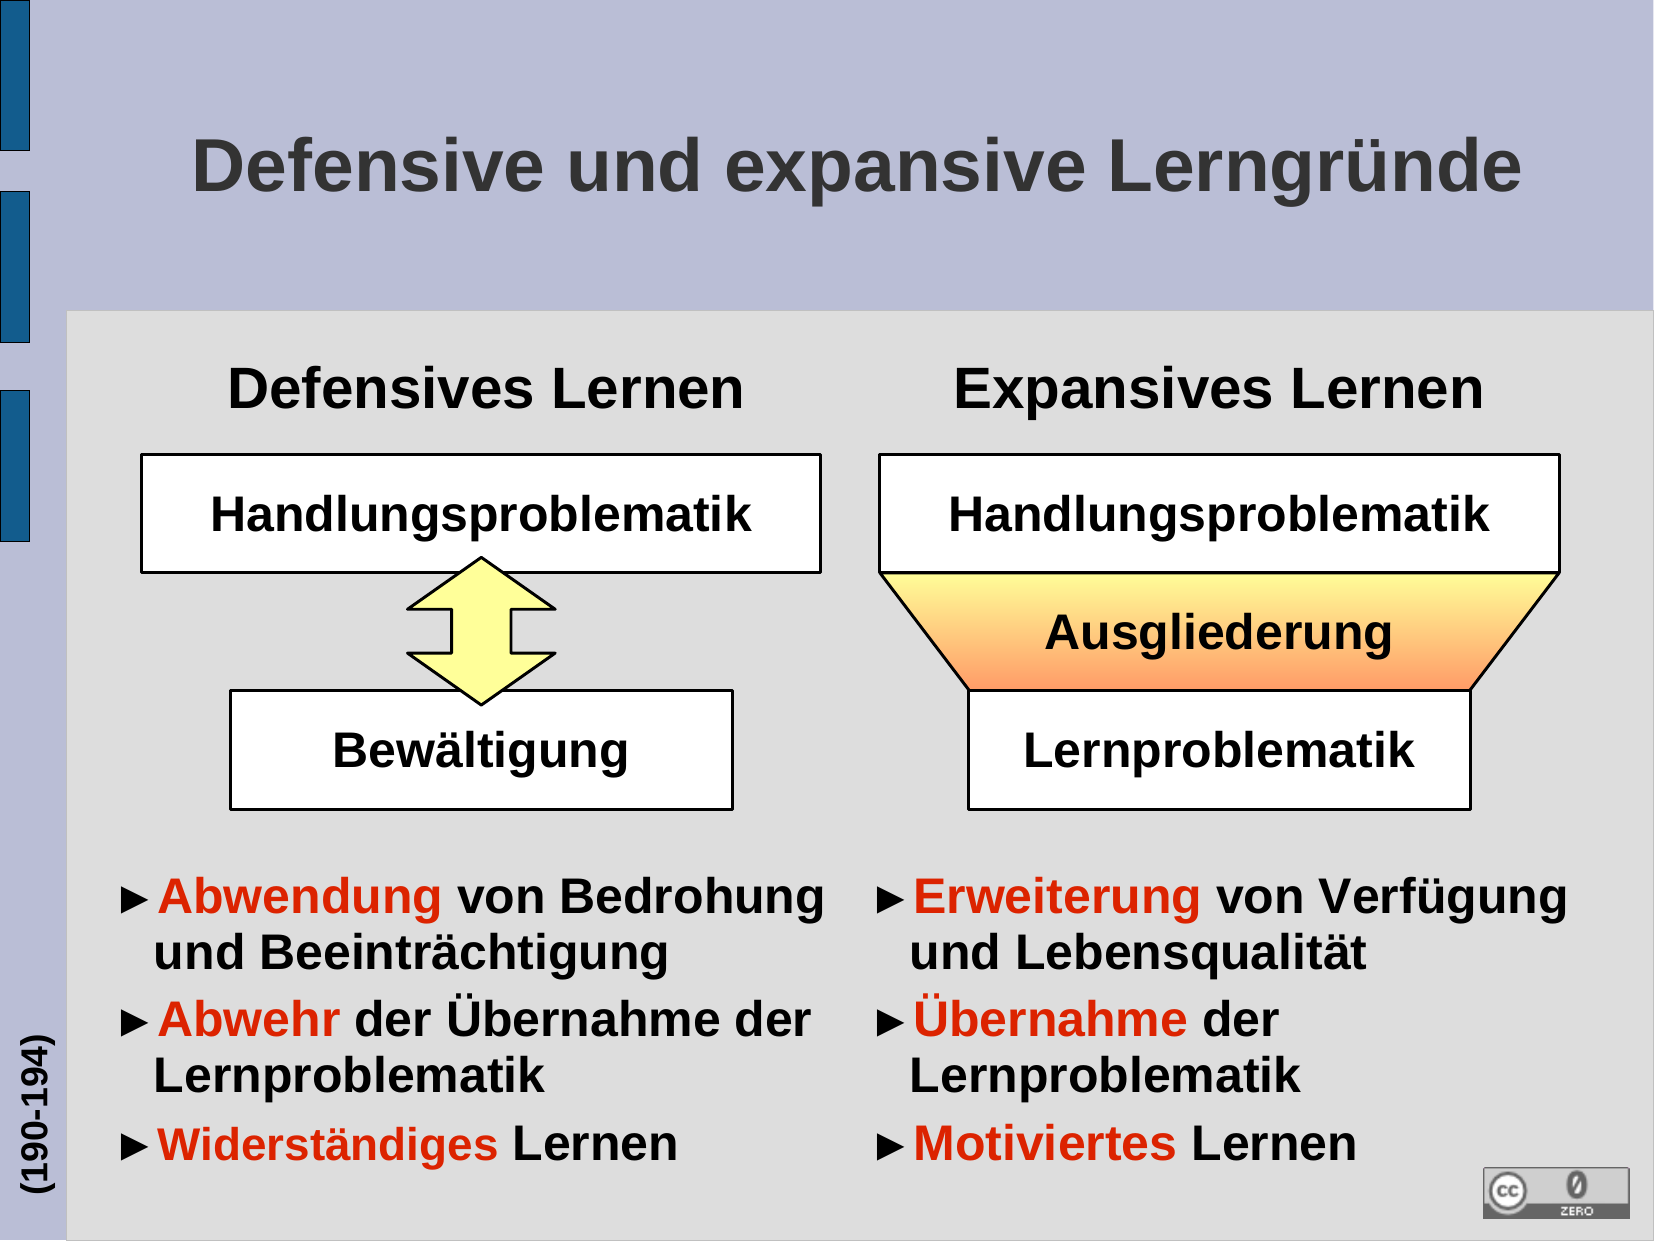

# Defensive und expansive Lerngründe
Defensives Lernen
Expansives Lernen
Handlungsproblematik
Handlungsproblematik
Ausgliederung
Bewältigung
Lernproblematik
►Abwendung von Bedrohung
 und Beeinträchtigung
►Abwehr der Übernahme der
 Lernproblematik
►Widerständiges Lernen
►Erweiterung von Verfügung
 und Lebensqualität
►Übernahme der
 Lernproblematik
►Motiviertes Lernen
(190-194)